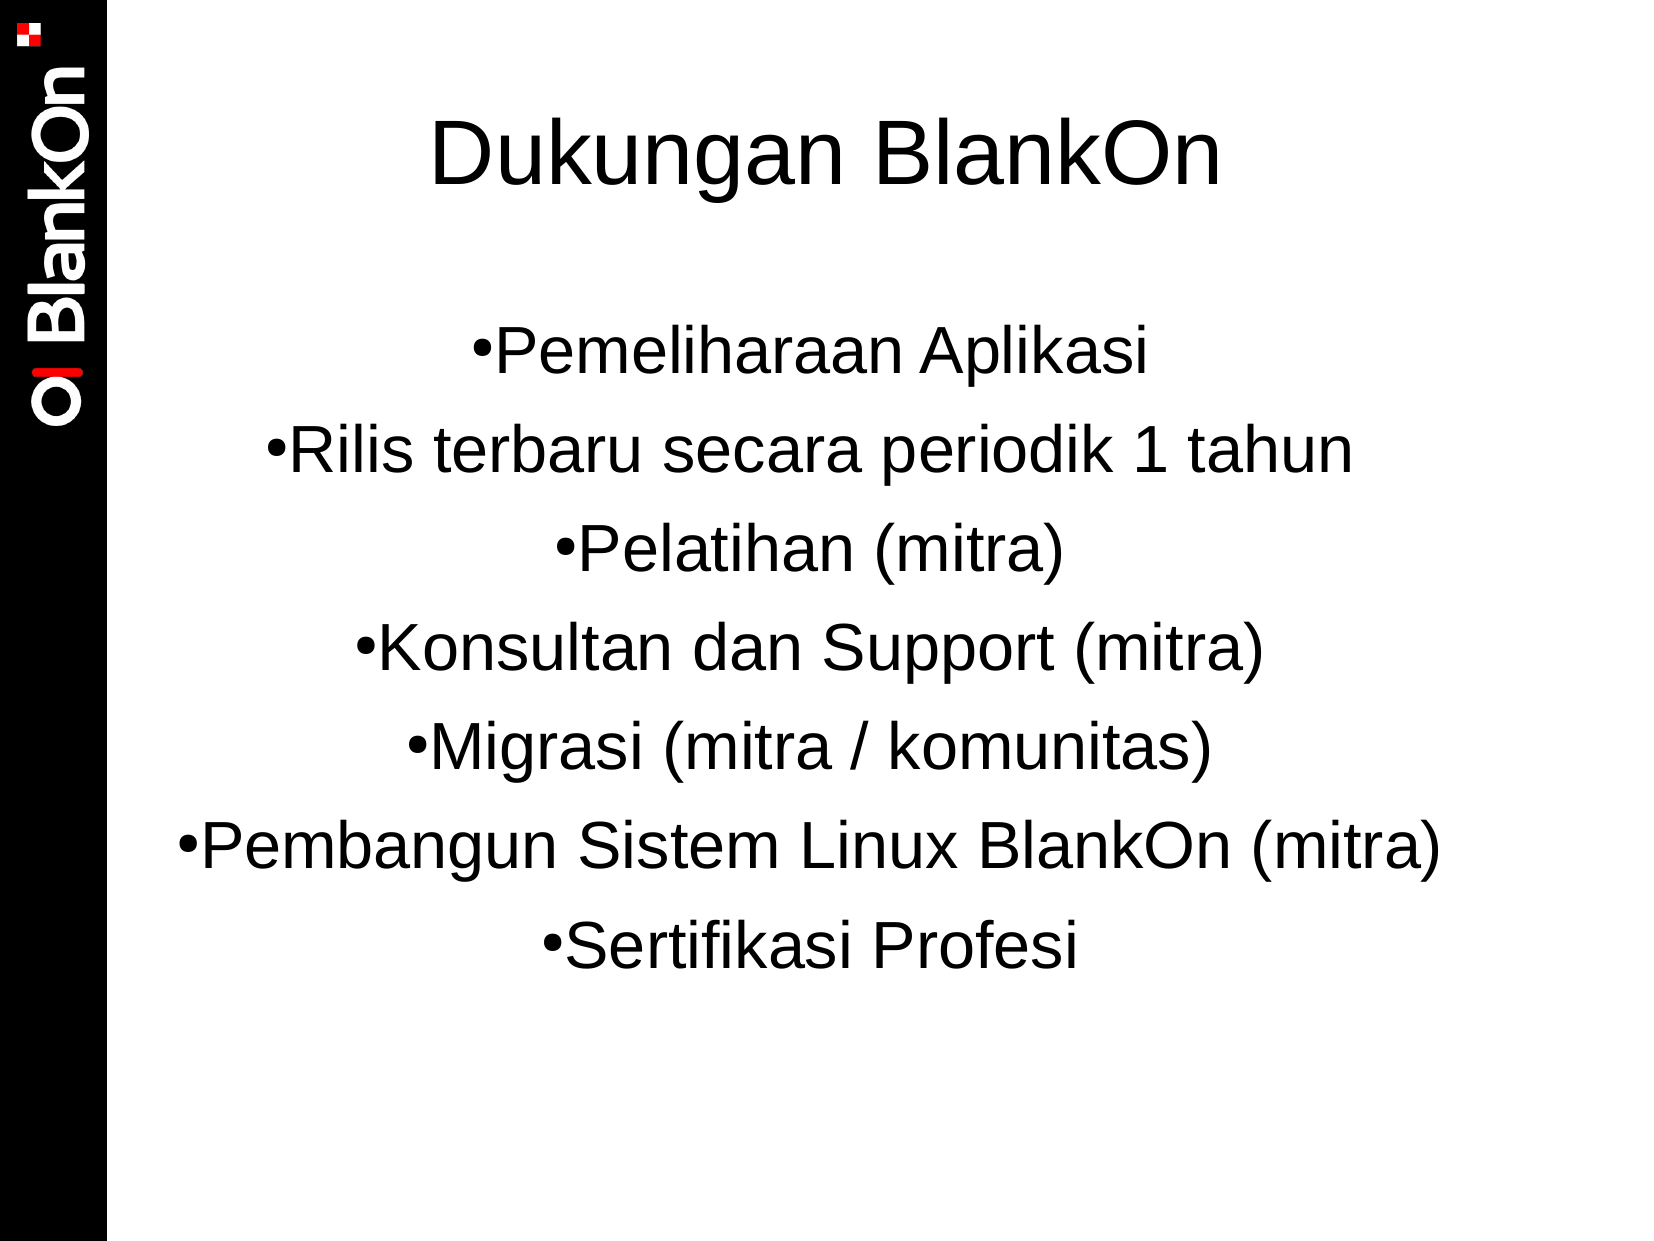

# Dukungan BlankOn
Pemeliharaan Aplikasi
Rilis terbaru secara periodik 1 tahun
Pelatihan (mitra)
Konsultan dan Support (mitra)
Migrasi (mitra / komunitas)
Pembangun Sistem Linux BlankOn (mitra)
Sertifikasi Profesi